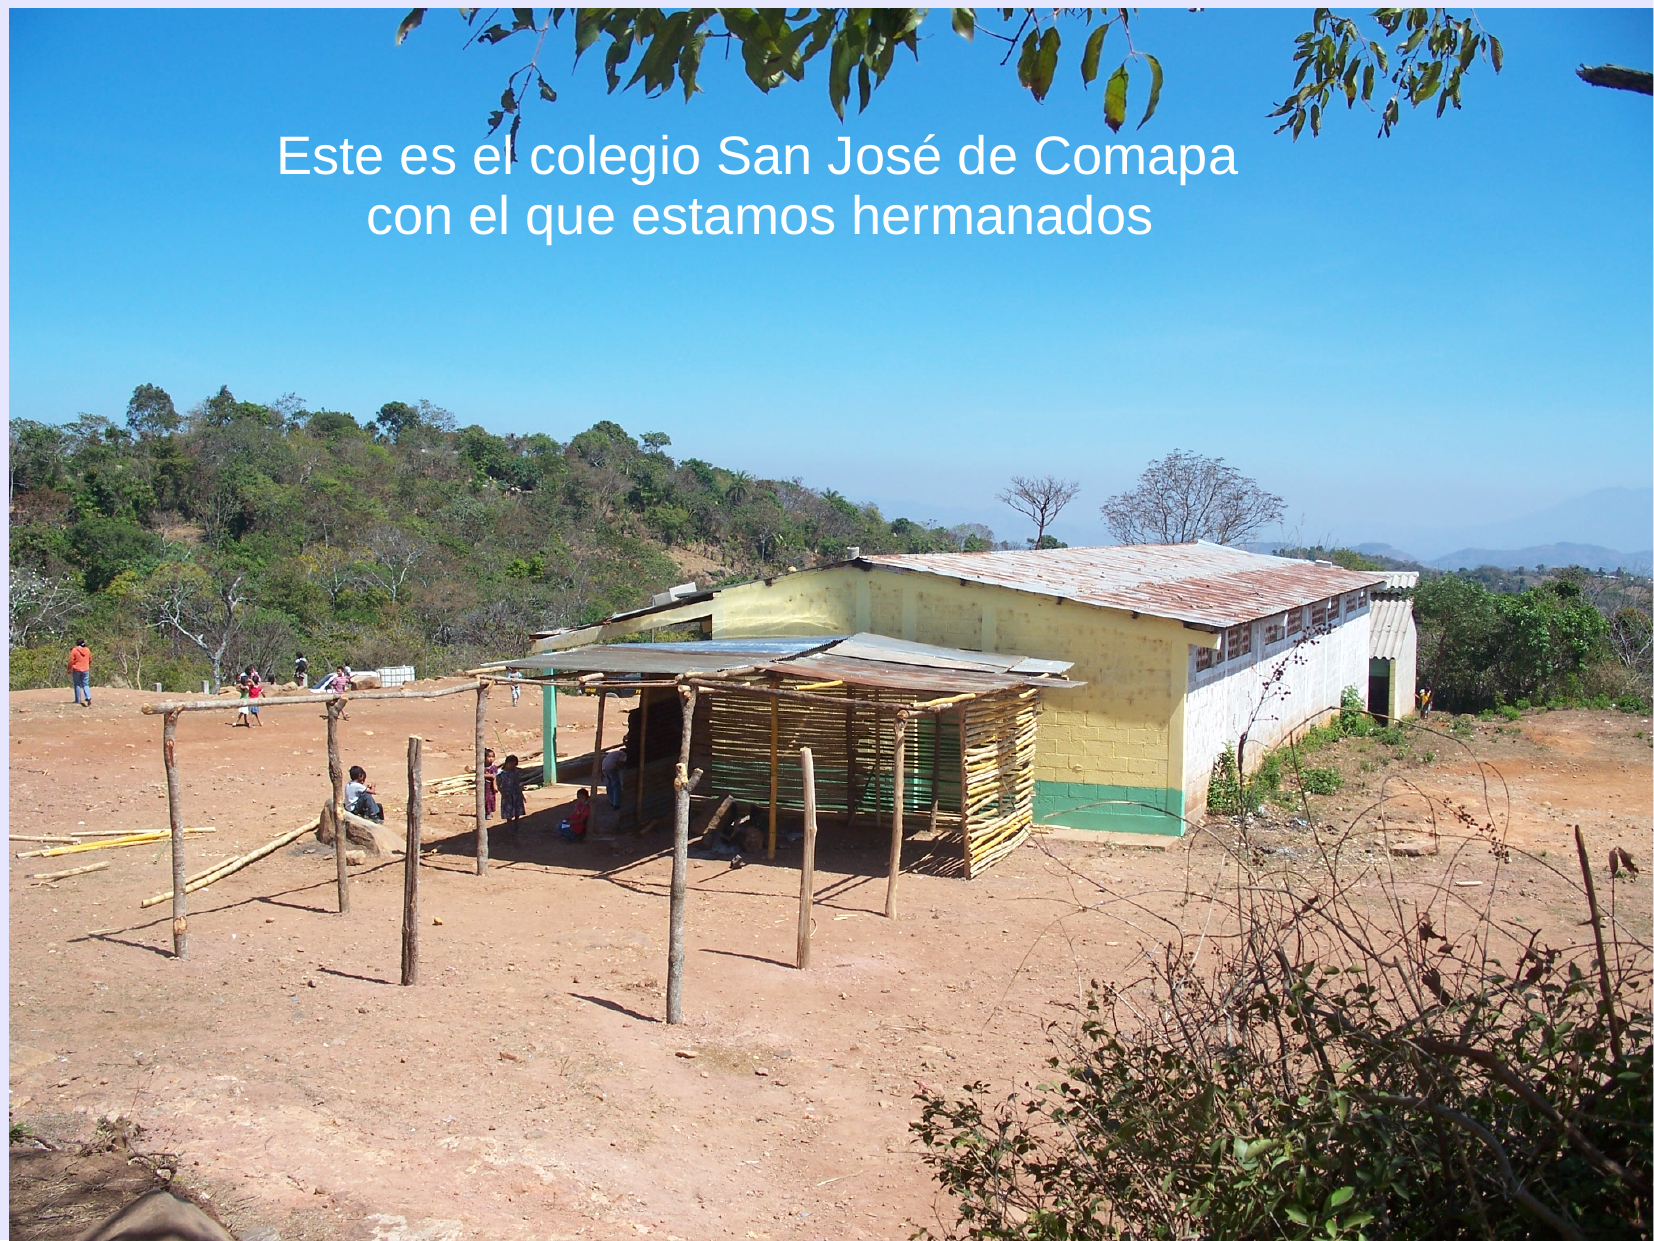

Este es el colegio San José de Comapa
con el que estamos hermanados